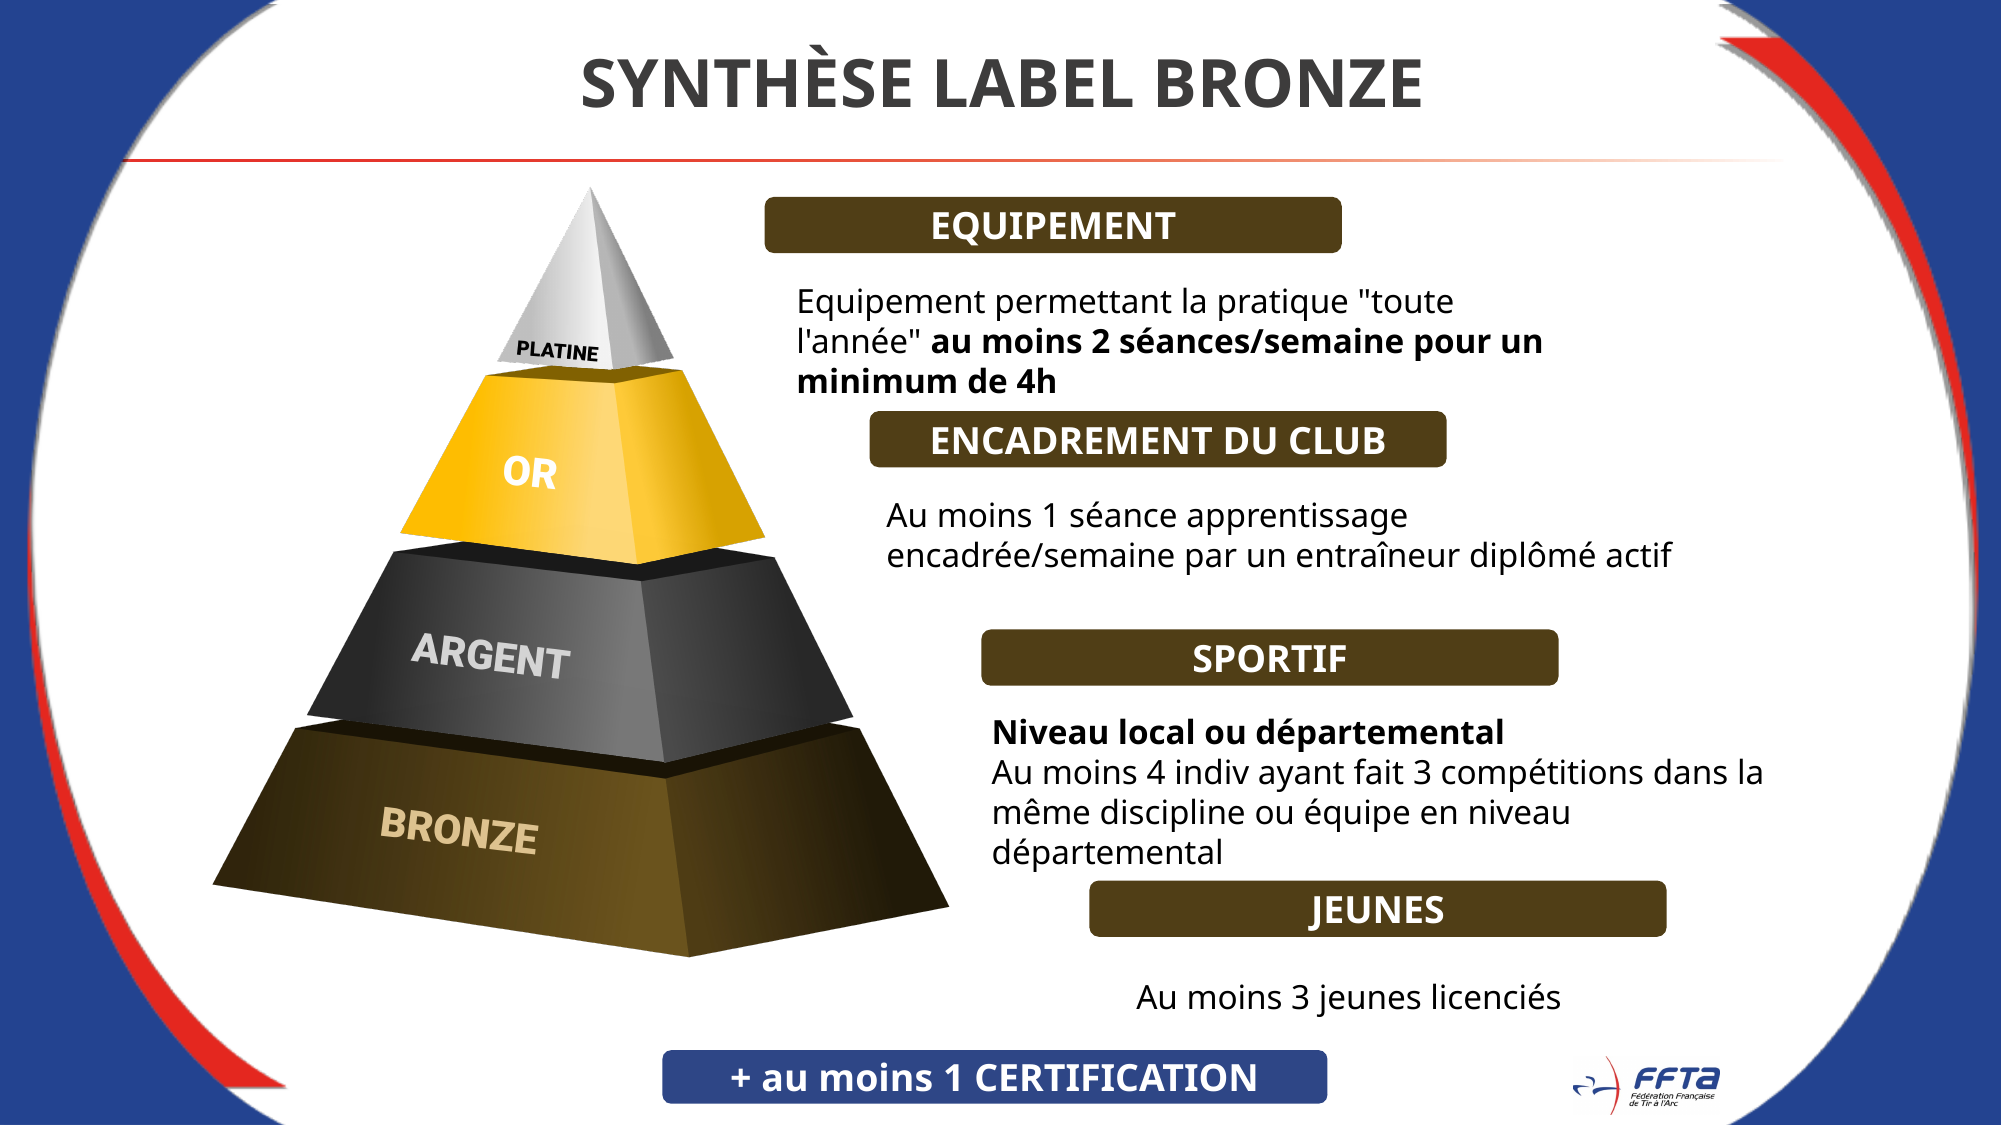

Synthèse label Bronze
EQUIPEMENT
Equipement permettant la pratique "toute l'année" au moins 2 séances/semaine pour un minimum de 4h
ENCADREMENT DU CLUB
Au moins 1 séance apprentissage encadrée/semaine par un entraîneur diplômé actif
SPORTIF
Niveau local ou départemental
Au moins 4 indiv ayant fait 3 compétitions dans la même discipline ou équipe en niveau départemental
JEUNES
Au moins 3 jeunes licenciés
+ au moins 1 CERTIFICATION